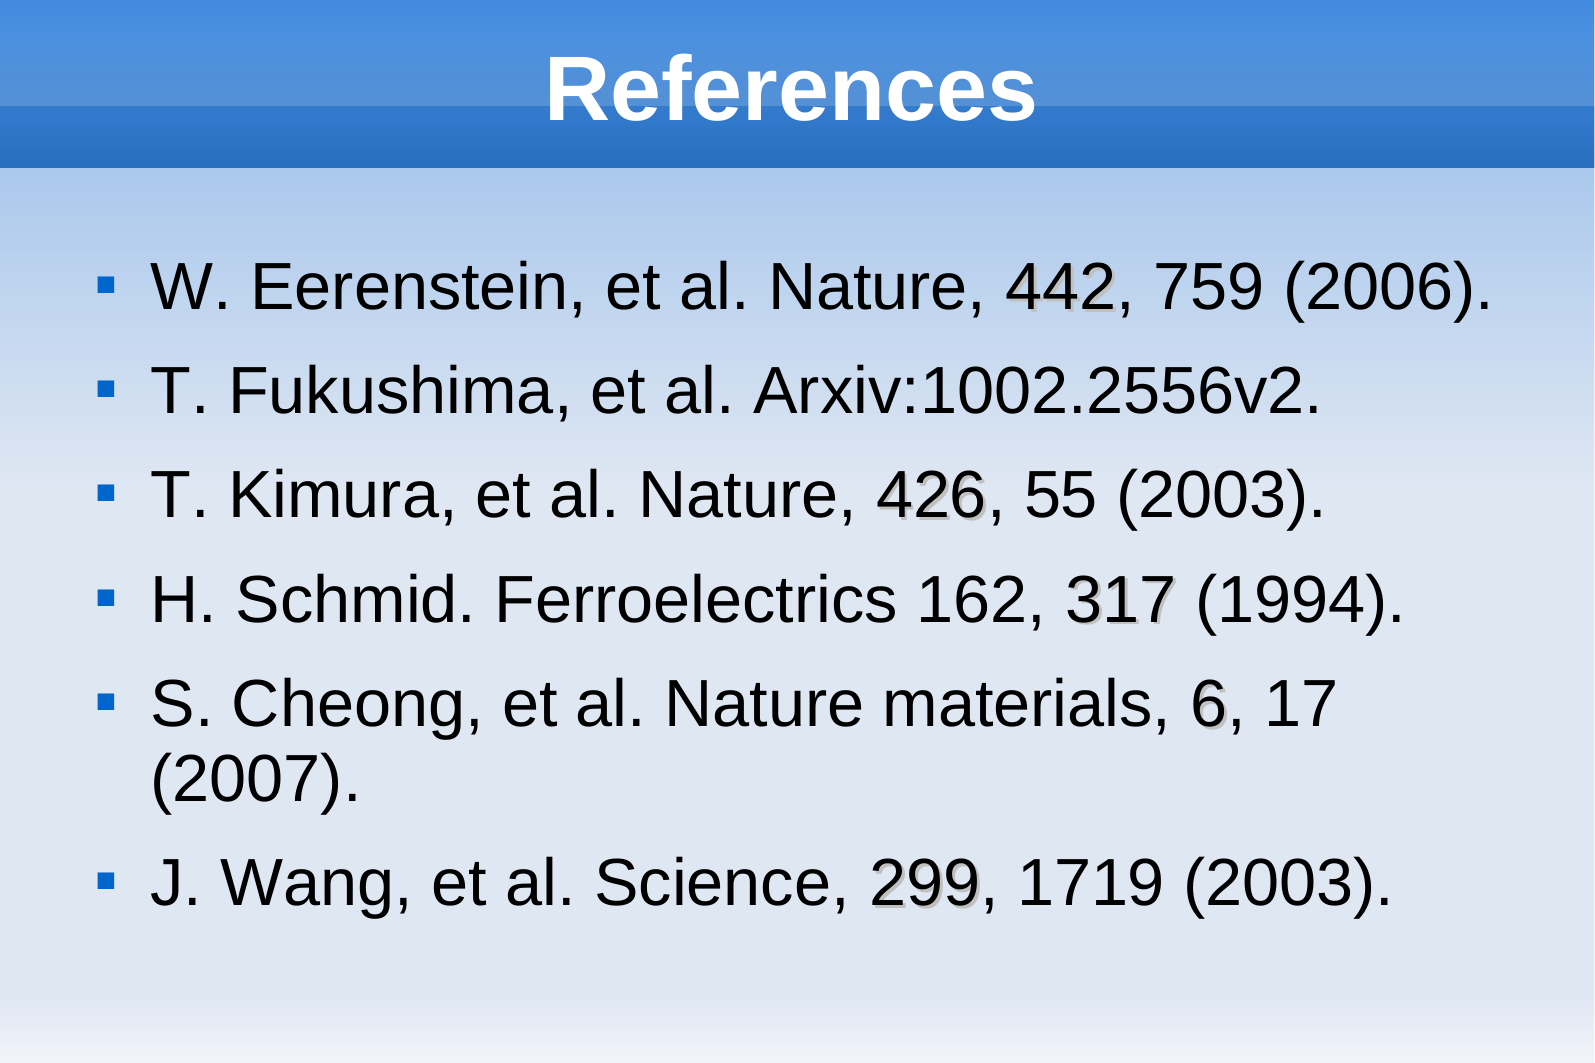

# References
W. Eerenstein, et al. Nature, 442, 759 (2006).
T. Fukushima, et al. Arxiv:1002.2556v2.
T. Kimura, et al. Nature, 426, 55 (2003).
H. Schmid. Ferroelectrics 162, 317 (1994).
S. Cheong, et al. Nature materials, 6, 17 (2007).
J. Wang, et al. Science, 299, 1719 (2003).